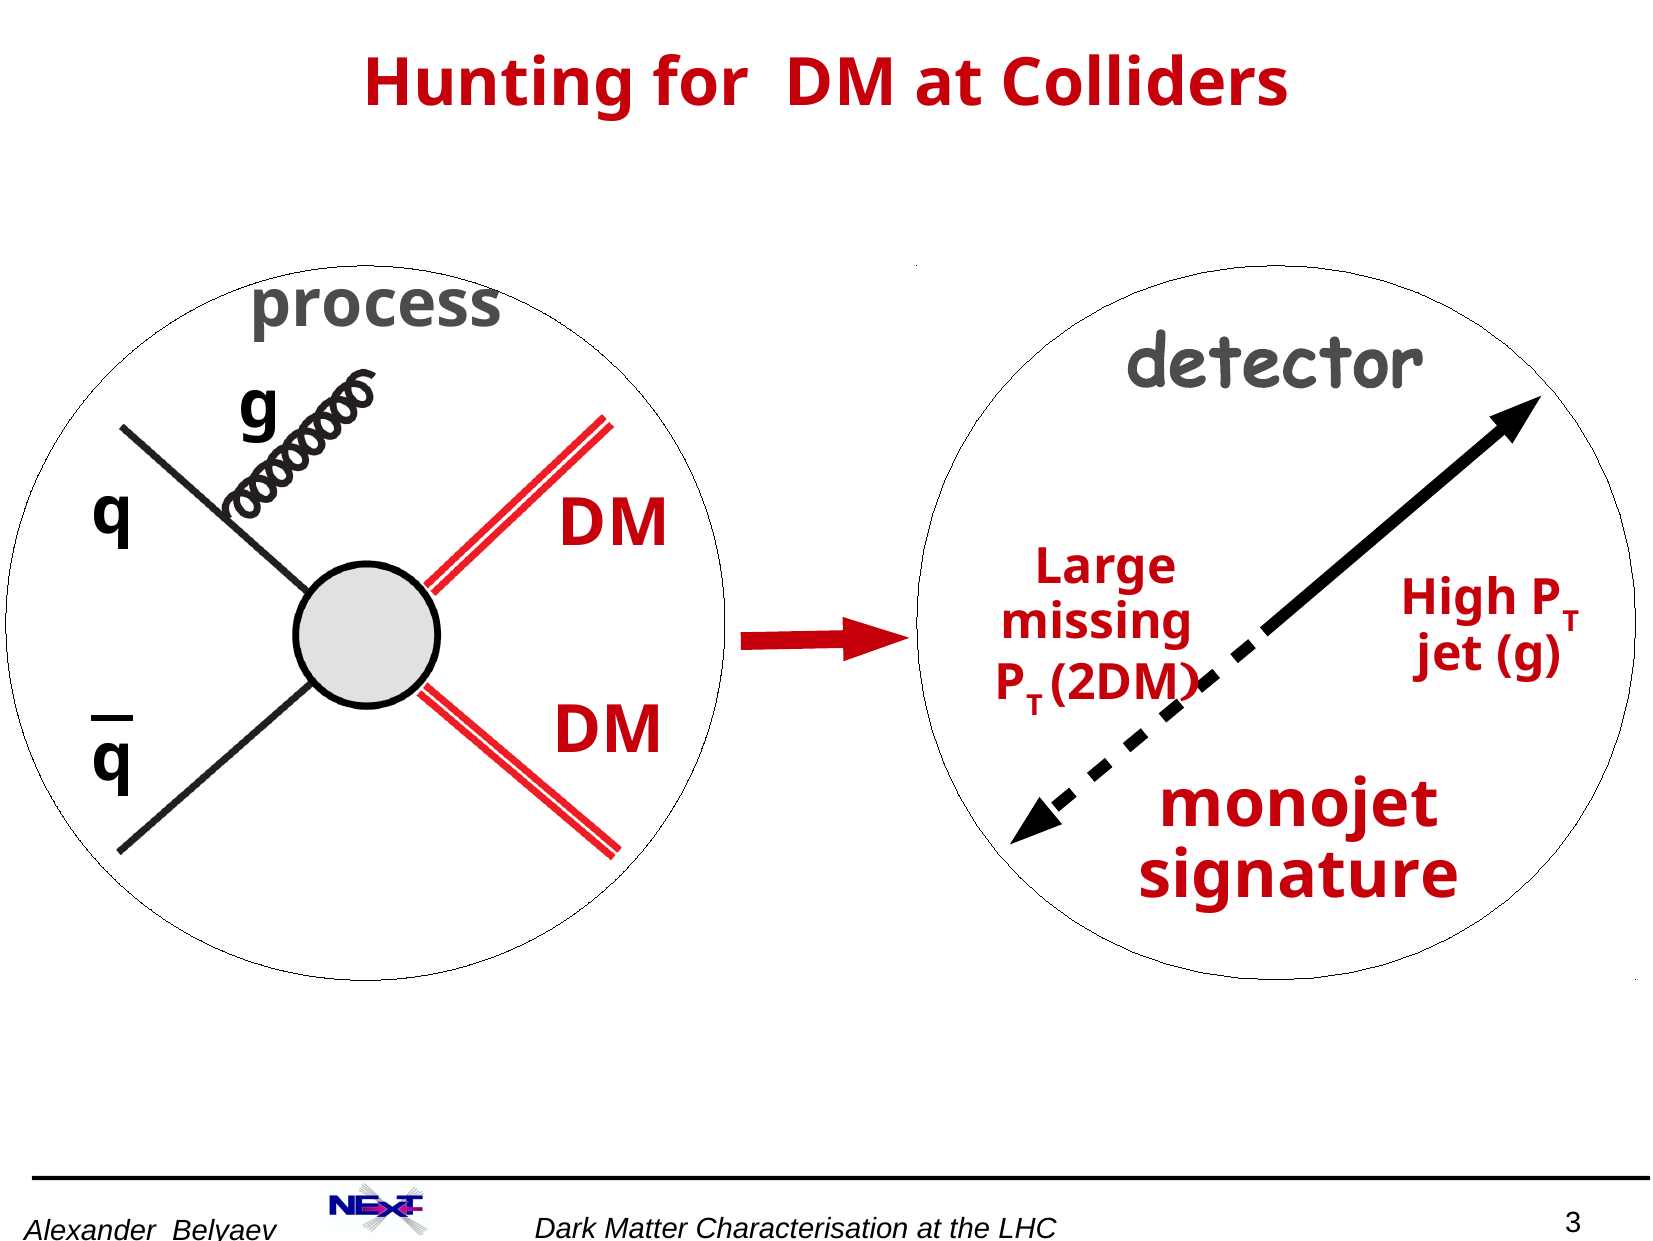

# Hunting for DM at Colliders
process
g
q
DM
Large missing PT (2DM)
High PT jet (g)
DM
q
monojet
signature